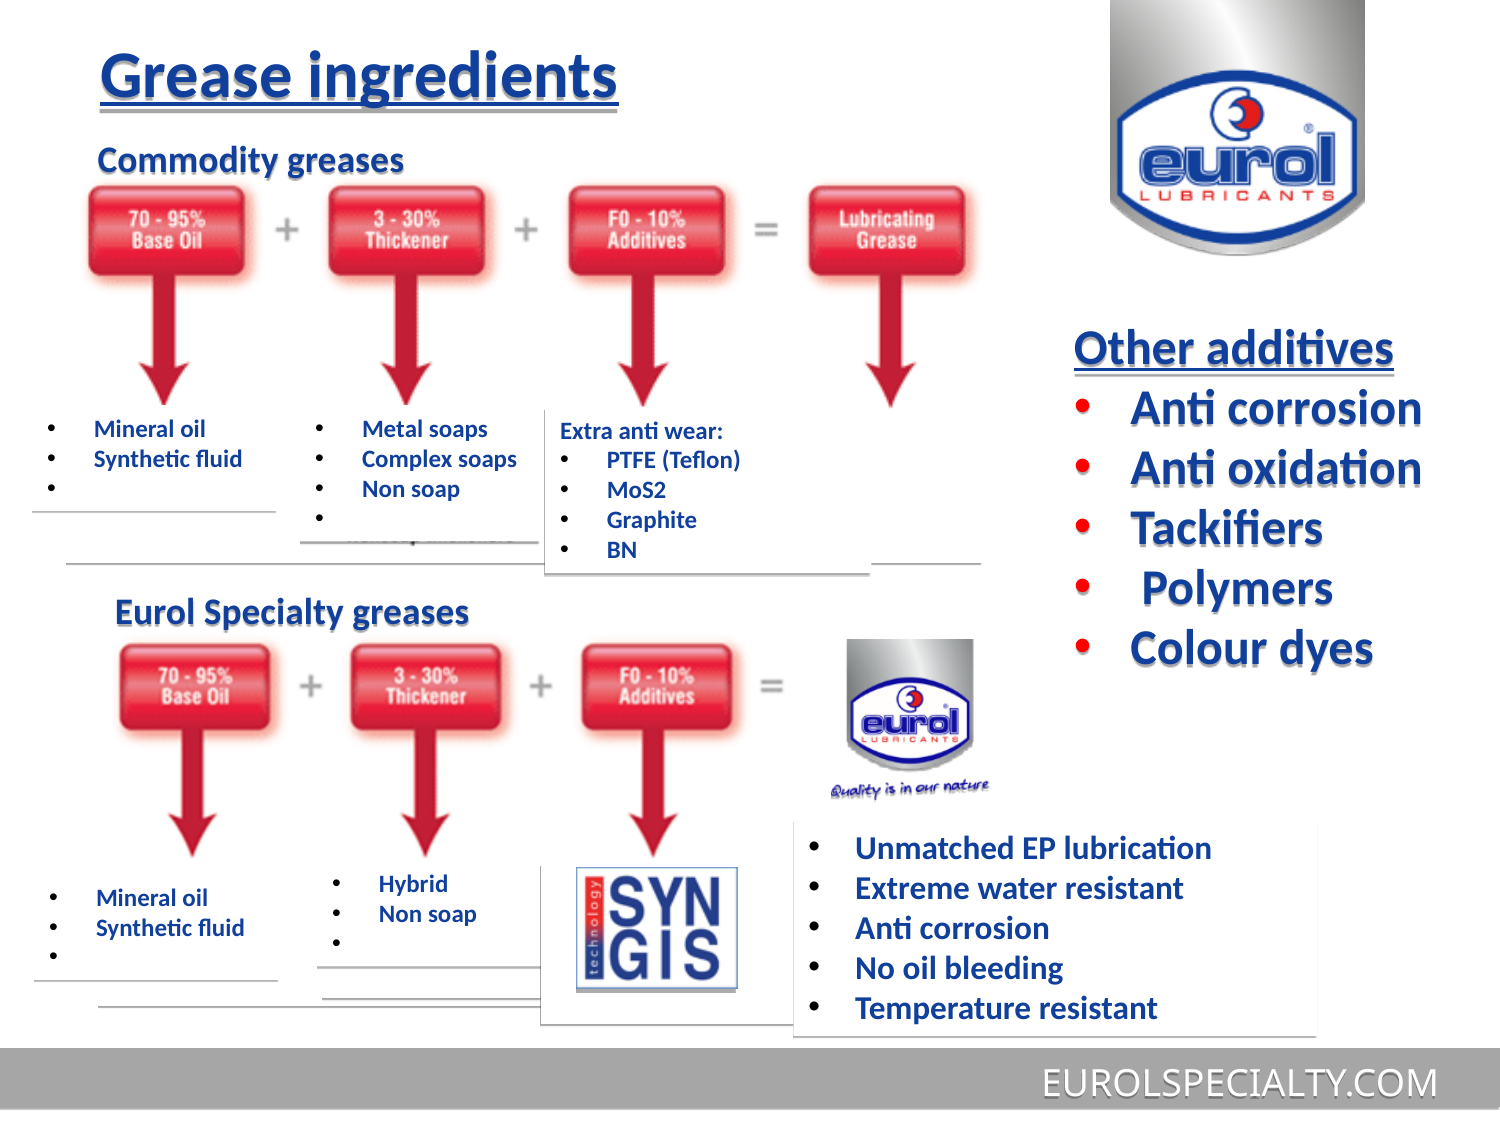

Grease ingredients
Commodity greases
Other additives
Anti corrosion
Anti oxidation
Tackifiers
 Polymers
Colour dyes
Mineral oil
Synthetic fluid
Metal soaps
Complex soaps
Non soap
Extra anti wear:
PTFE (Teflon)
MoS2
Graphite
BN
Eurol Specialty greases
Unmatched EP lubrication
Extreme water resistant
Anti corrosion
No oil bleeding
Temperature resistant
Hybrid
Non soap
Hybrid
Non soap
Mineral oil
Synthetic fluid